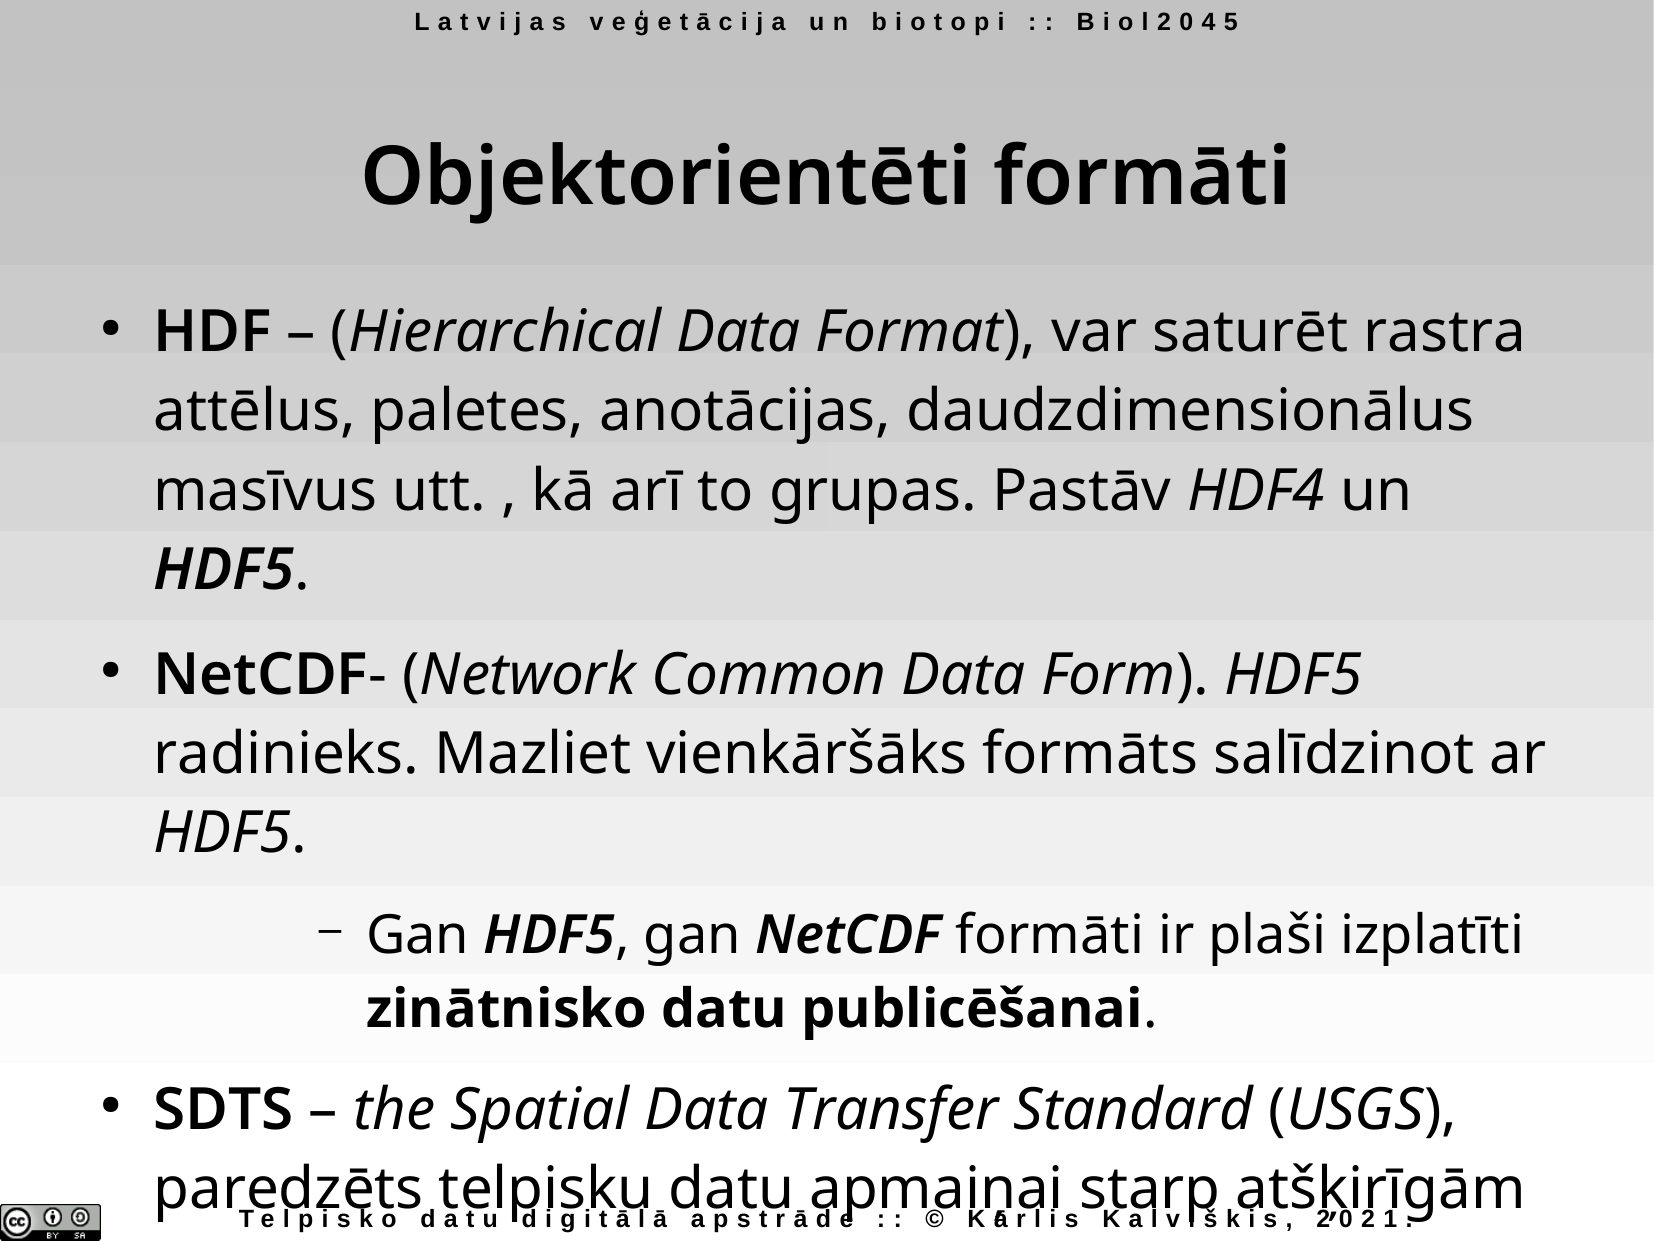

# Objektorientēti formāti
HDF – (Hierarchical Data Format), var saturēt rastra attēlus, paletes, anotācijas, daudzdimensionālus masīvus utt. , kā arī to grupas. Pastāv HDF4 un HDF5.
NetCDF- (Network Common Data Form). HDF5 radinieks. Mazliet vienkāršāks formāts salīdzinot ar HDF5.
Gan HDF5, gan NetCDF formāti ir plaši izplatīti zinātnisko datu publicēšanai.
SDTS – the Spatial Data Transfer Standard (USGS), paredzēts telpisku datu apmaiņai starp atšķirīgām sistēmām.
…